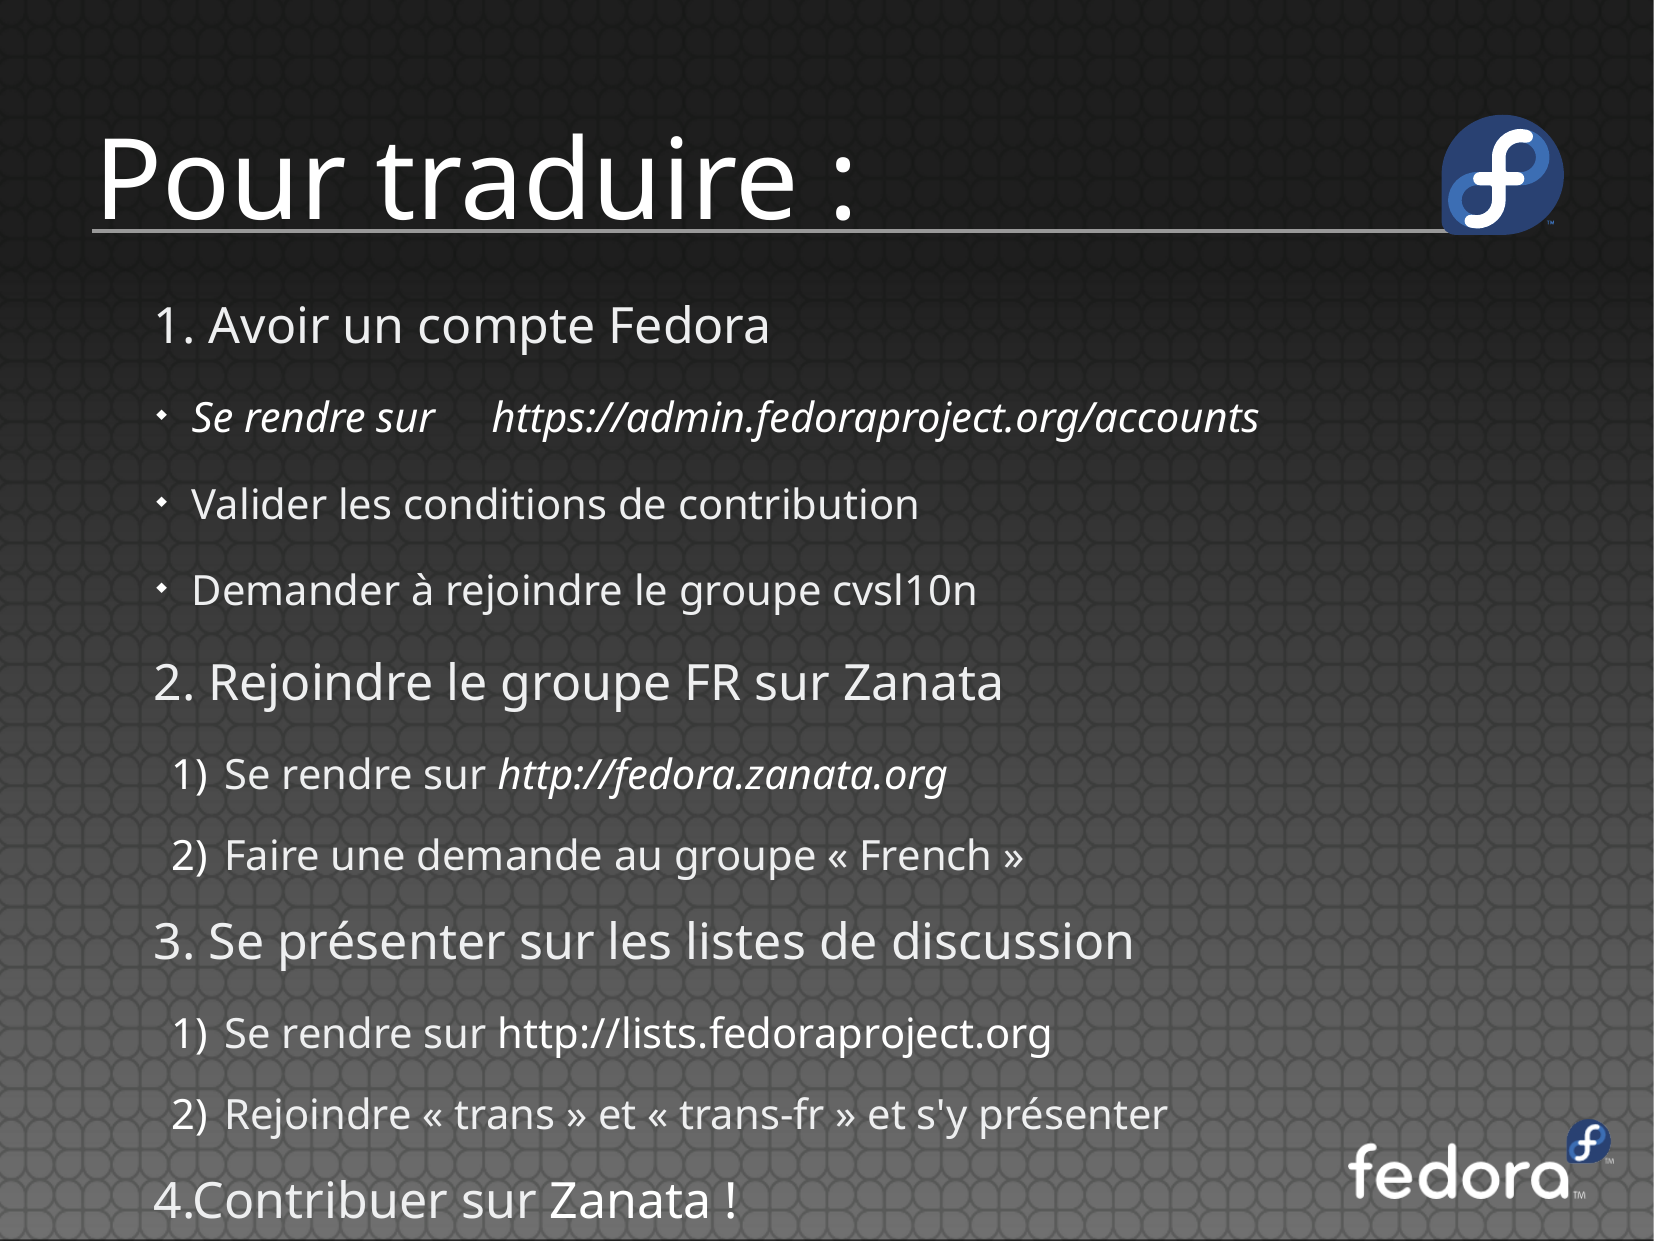

Pour traduire :
# 1. Avoir un compte Fedora
Se rendre sur 	https://admin.fedoraproject.org/accounts
Valider les conditions de contribution
Demander à rejoindre le groupe cvsl10n
2. Rejoindre le groupe FR sur Zanata
Se rendre sur http://fedora.zanata.org
Faire une demande au groupe « French »
3. Se présenter sur les listes de discussion
Se rendre sur http://lists.fedoraproject.org
Rejoindre « trans » et « trans-fr » et s'y présenter
4.Contribuer sur Zanata !